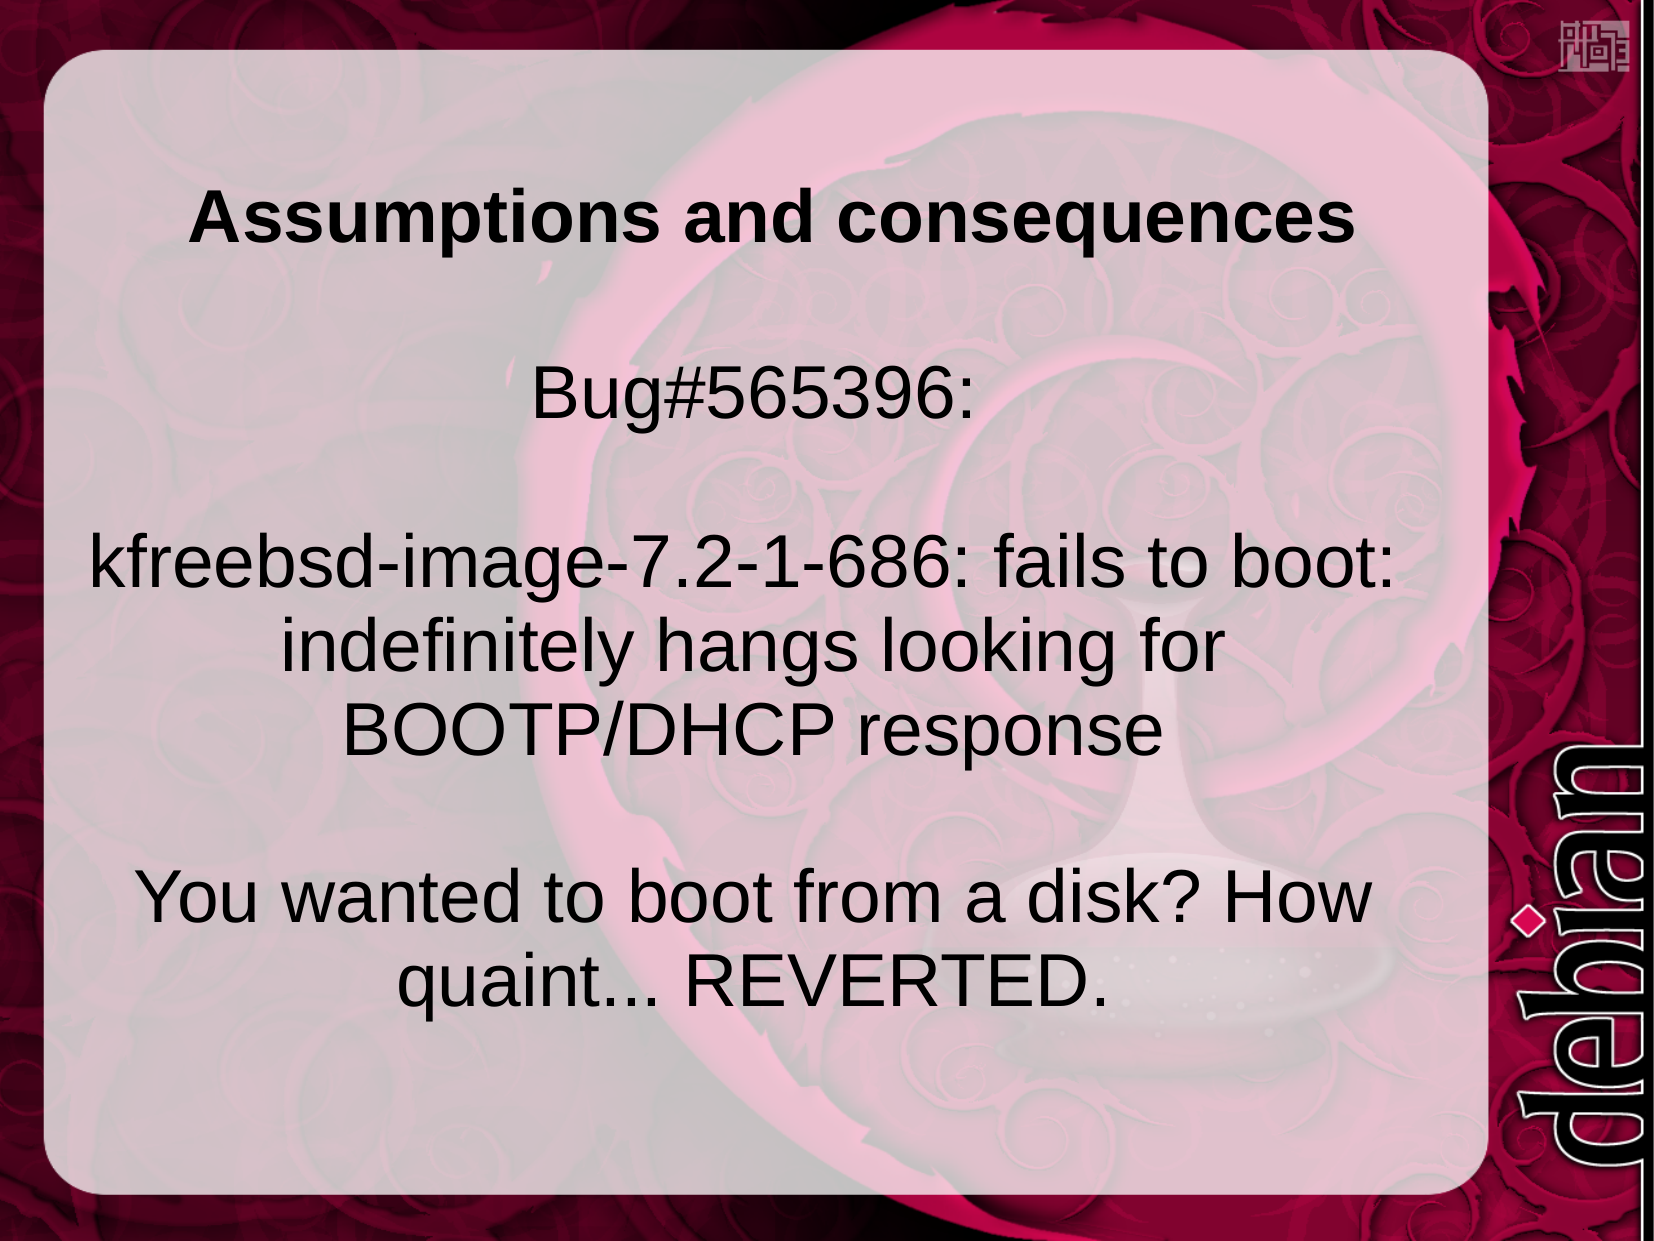

# Assumptions and consequences
Bug#565396:
kfreebsd-image-7.2-1-686: fails to boot:
indefinitely hangs looking for BOOTP/DHCP response
You wanted to boot from a disk? How quaint... REVERTED.